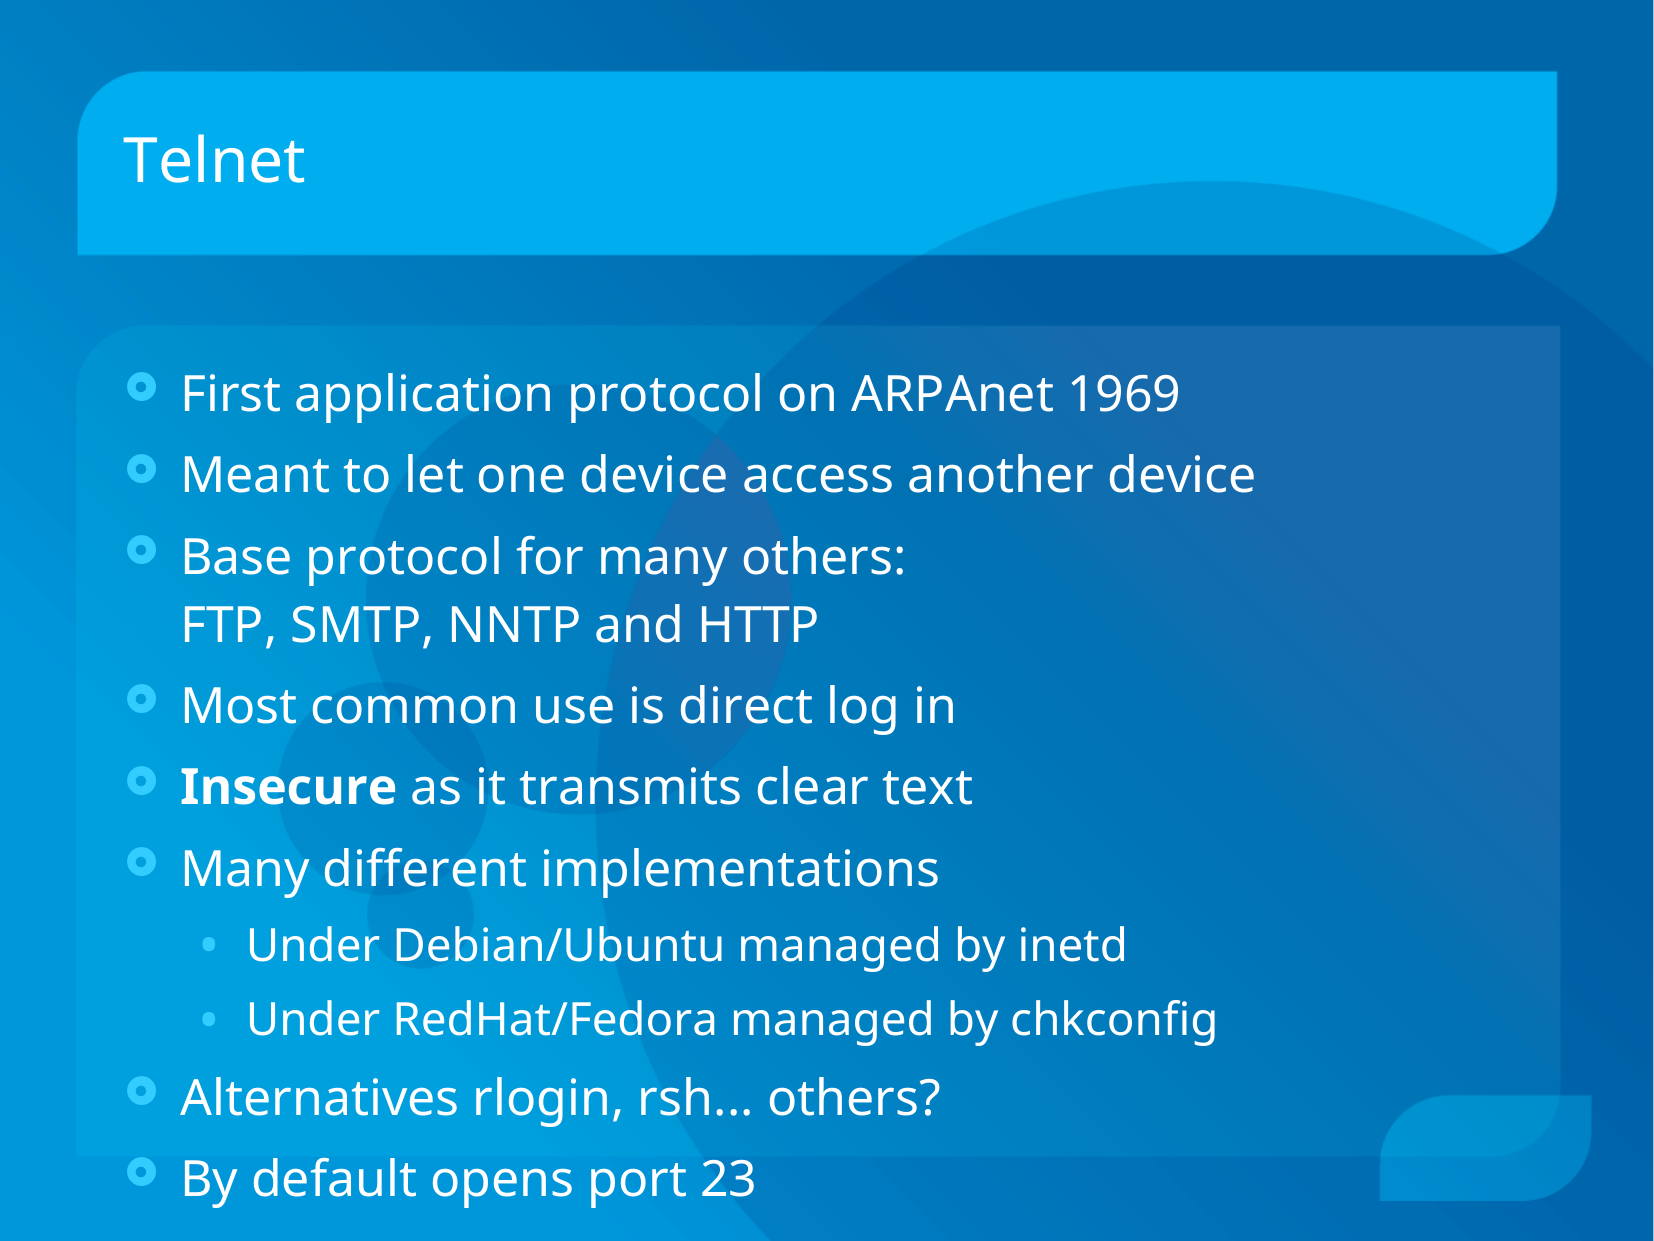

# Telnet
First application protocol on ARPAnet 1969
Meant to let one device access another device
Base protocol for many others:
FTP, SMTP, NNTP and HTTP
Most common use is direct log in
Insecure as it transmits clear text
Many different implementations
Under Debian/Ubuntu managed by inetd
Under RedHat/Fedora managed by chkconfig
Alternatives rlogin, rsh... others?
By default opens port 23